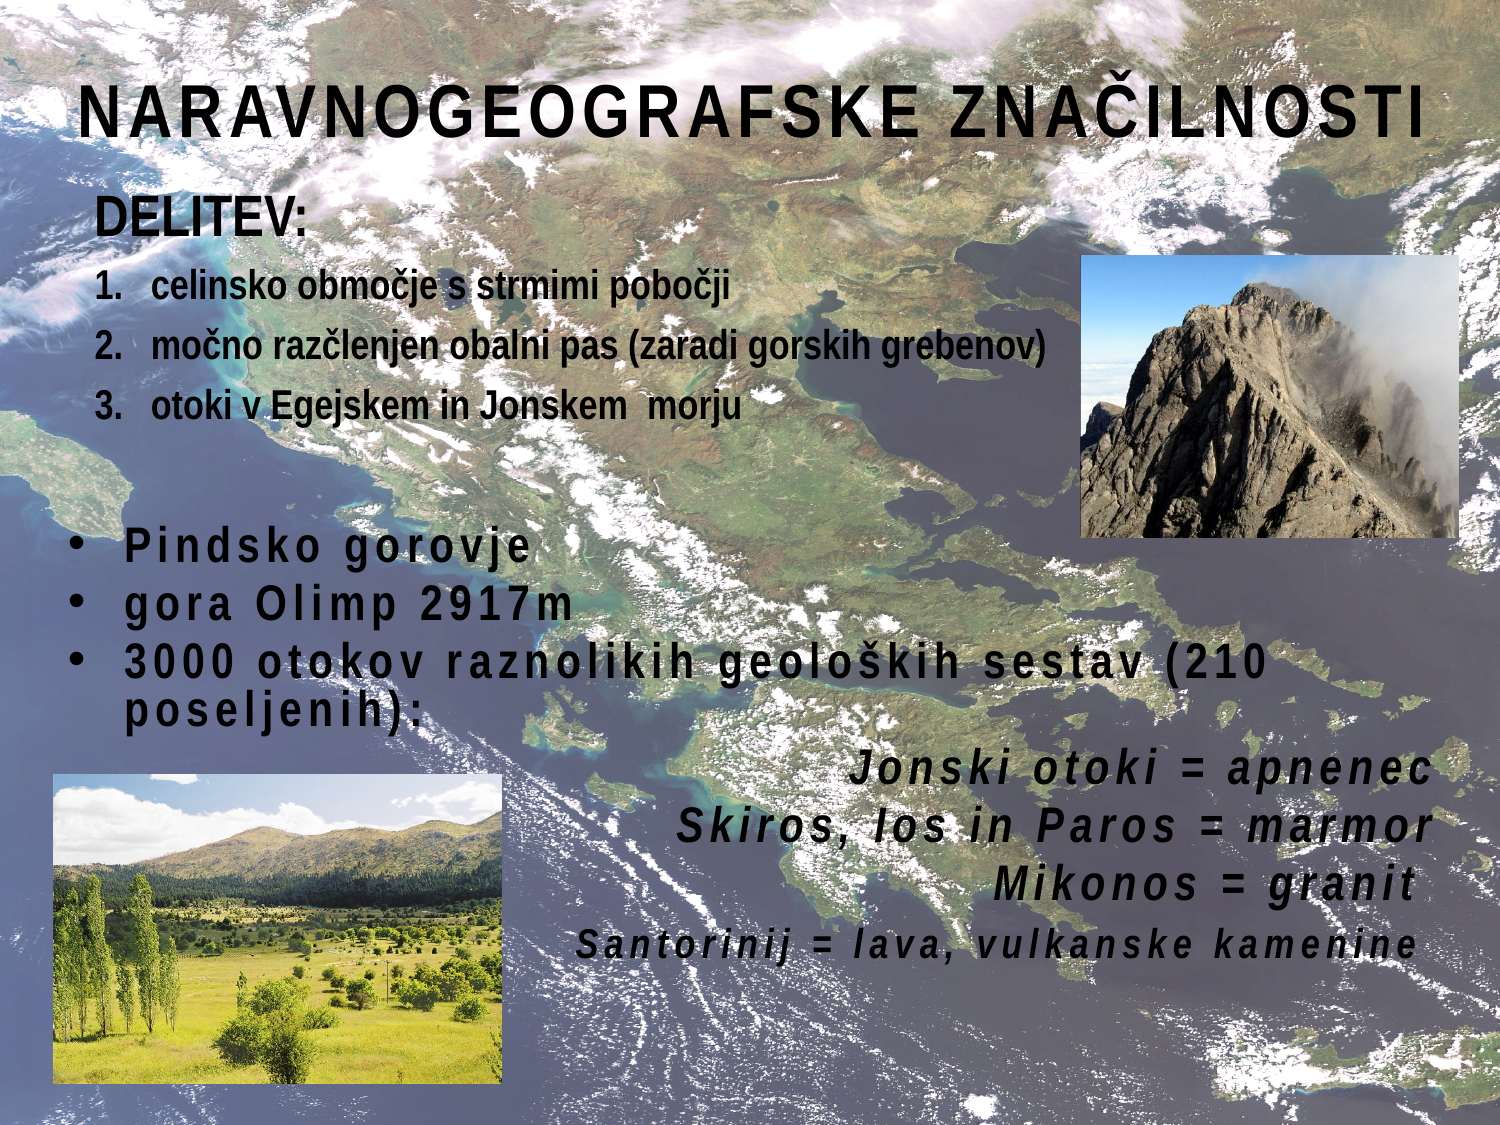

NARAVNOGEOGRAFSKE ZNAČILNOSTI
DELITEV:
celinsko območje s strmimi pobočji
močno razčlenjen obalni pas (zaradi gorskih grebenov)
otoki v Egejskem in Jonskem morju
Pindsko gorovje
gora Olimp 2917m
3000 otokov raznolikih geoloških sestav (210 poseljenih):
Jonski otoki = apnenec
Skiros, Ios in Paros = marmor
 Mikonos = granit
 Santorinij = lava, vulkanske kamenine